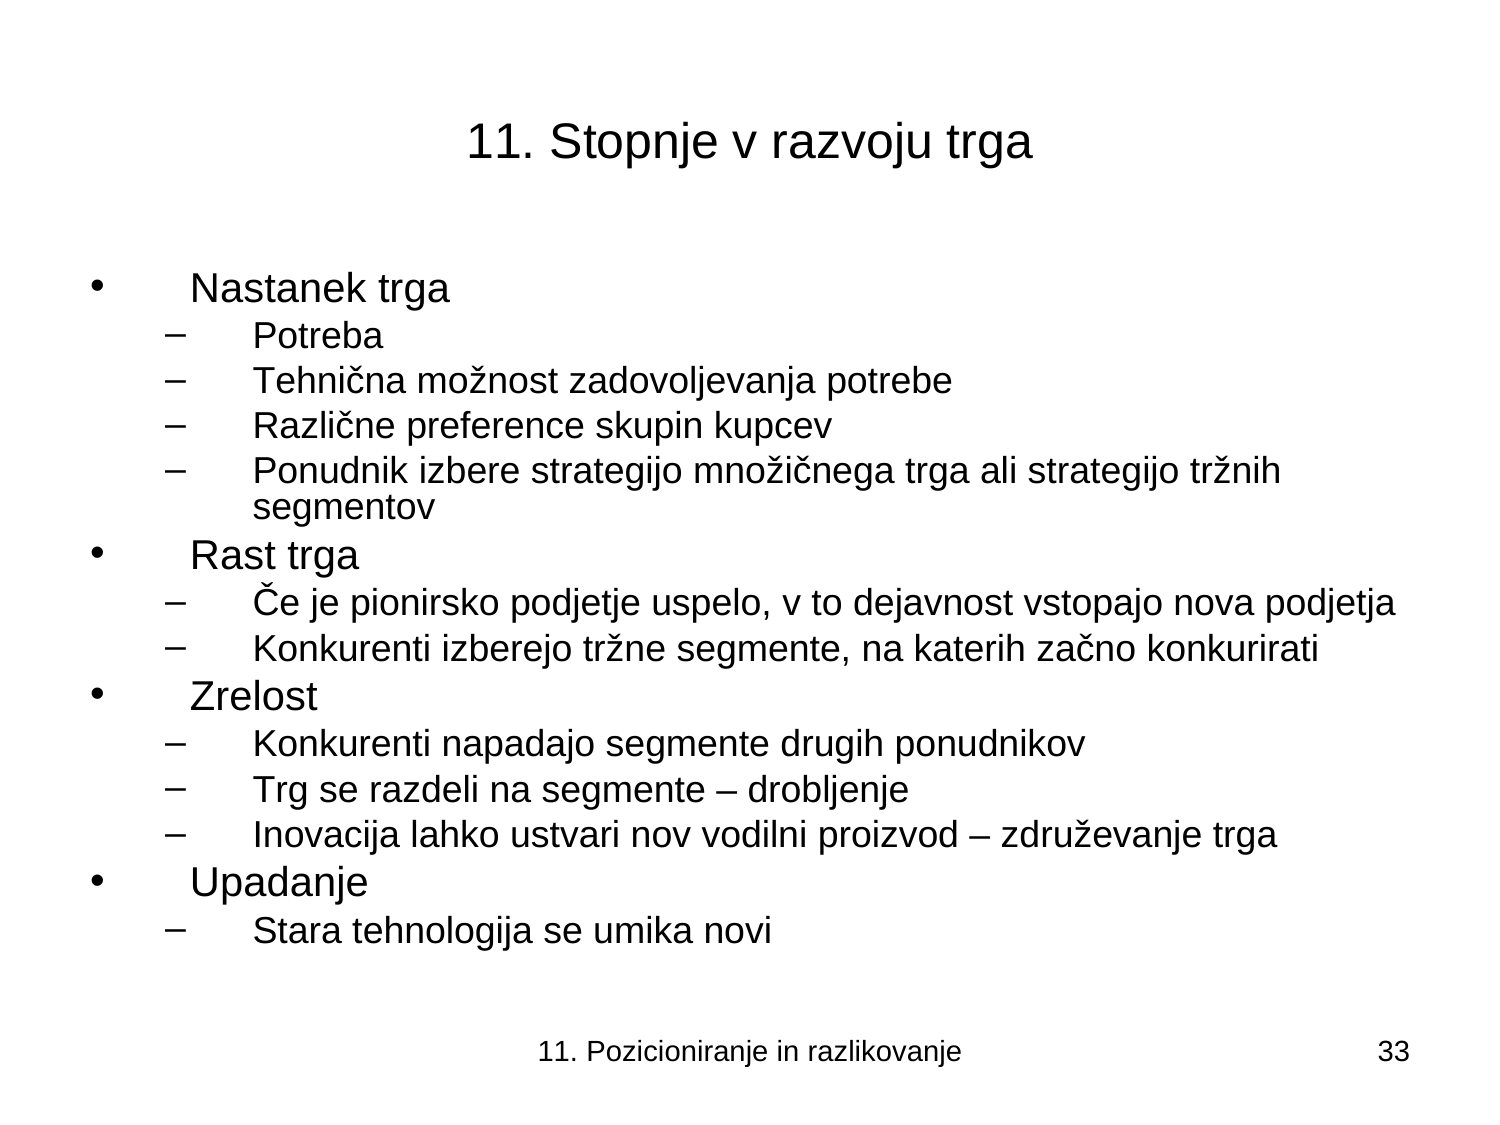

# 11. Stopnje v razvoju trga
Nastanek trga
Potreba
Tehnična možnost zadovoljevanja potrebe
Različne preference skupin kupcev
Ponudnik izbere strategijo množičnega trga ali strategijo tržnih segmentov
Rast trga
Če je pionirsko podjetje uspelo, v to dejavnost vstopajo nova podjetja
Konkurenti izberejo tržne segmente, na katerih začno konkurirati
Zrelost
Konkurenti napadajo segmente drugih ponudnikov
Trg se razdeli na segmente – drobljenje
Inovacija lahko ustvari nov vodilni proizvod – združevanje trga
Upadanje
Stara tehnologija se umika novi
11. Pozicioniranje in razlikovanje